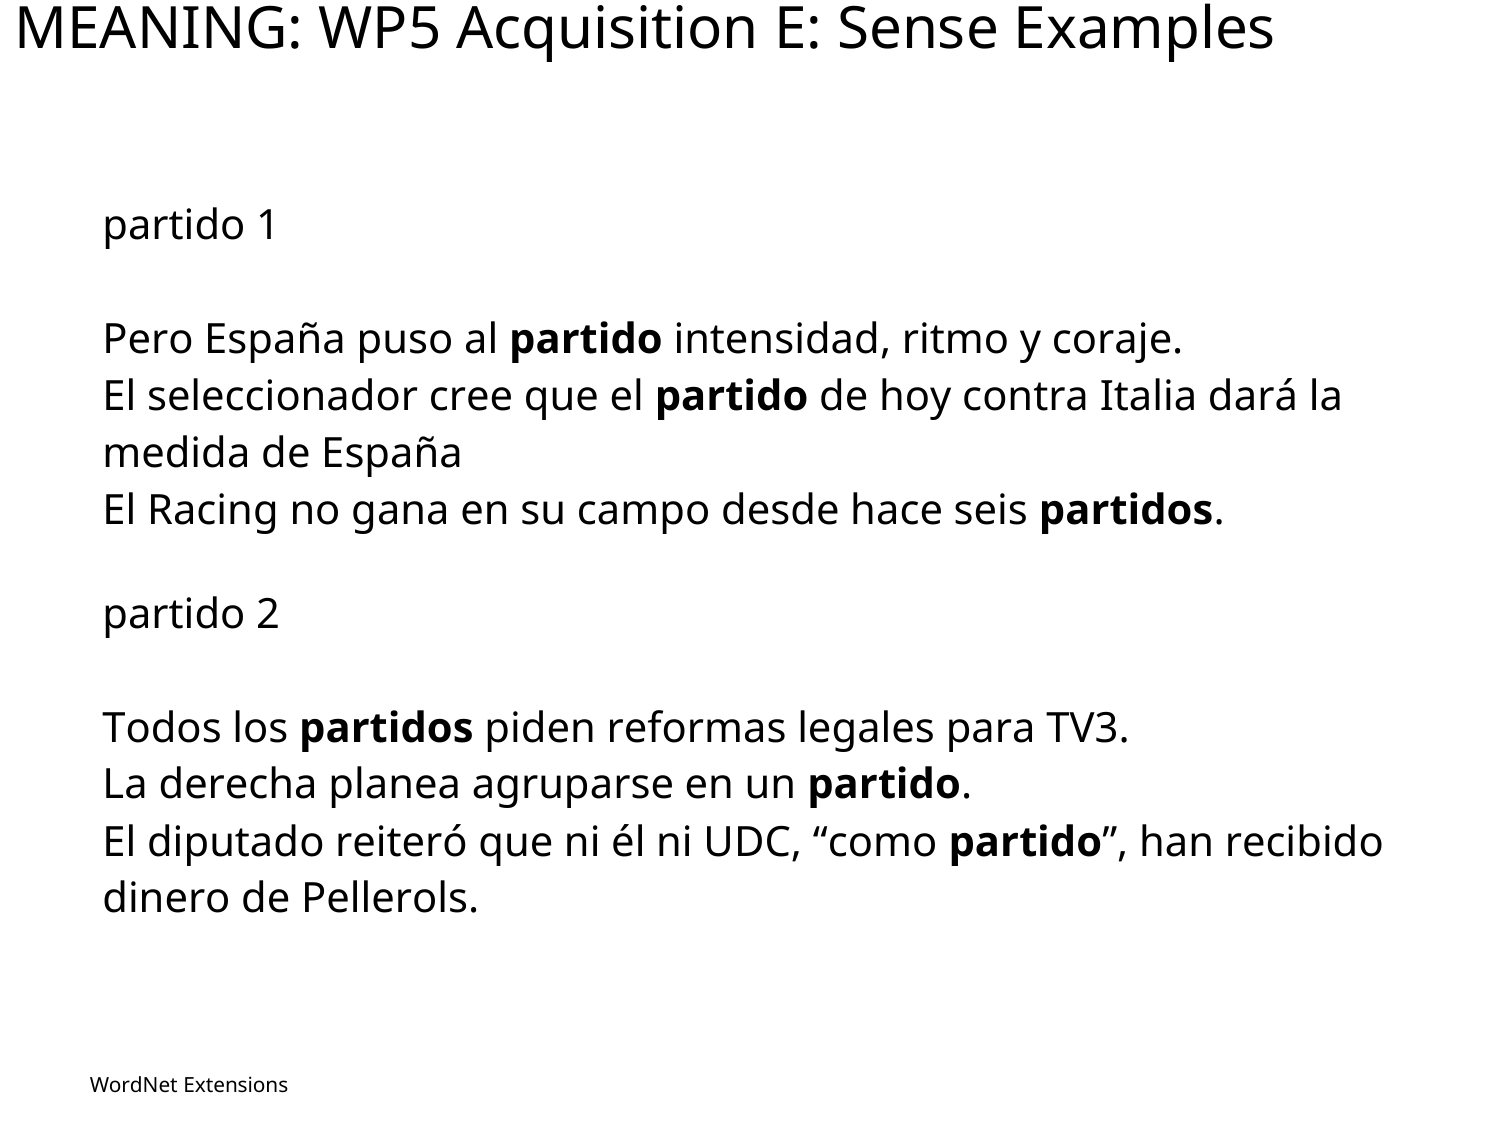

# MEANING: WP5 Acquisition E: Sense Examples
partido 1
Pero España puso al partido intensidad, ritmo y coraje.
El seleccionador cree que el partido de hoy contra Italia dará la medida de España
El Racing no gana en su campo desde hace seis partidos.
partido 2
Todos los partidos piden reformas legales para TV3.
La derecha planea agruparse en un partido.
El diputado reiteró que ni él ni UDC, “como partido”, han recibido dinero de Pellerols.